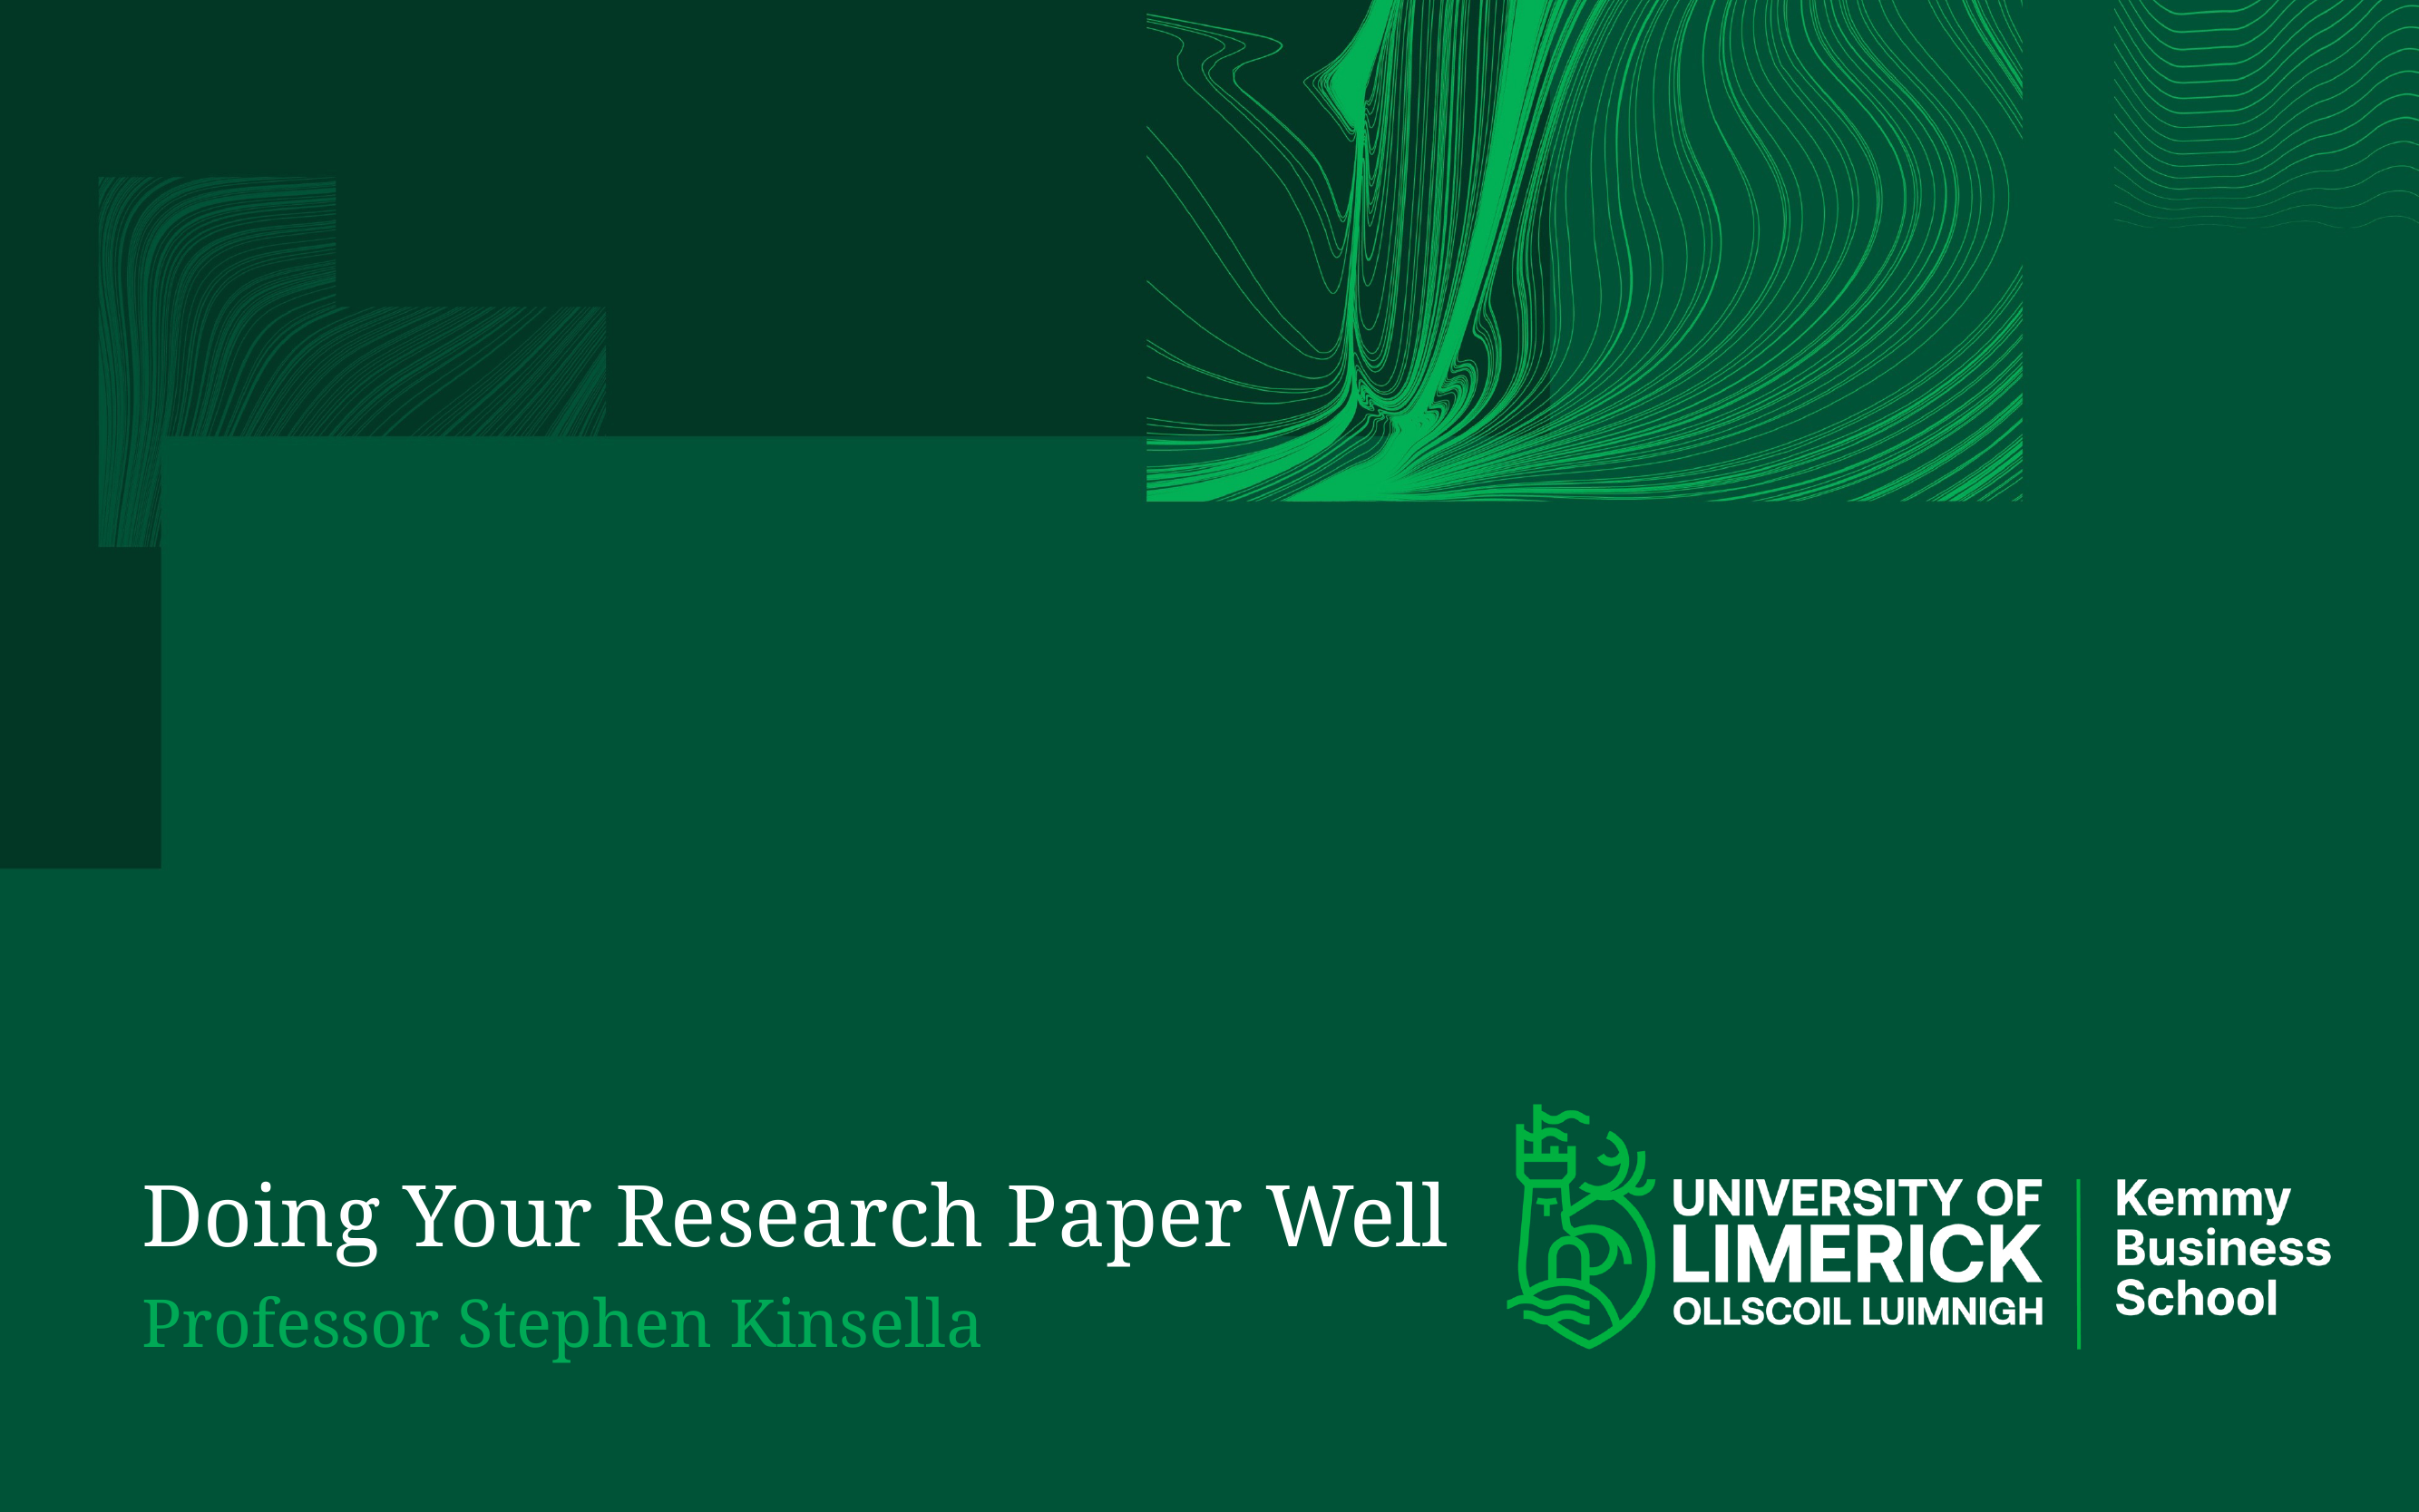

# Doing Your Research Paper Well
Professor Stephen Kinsella